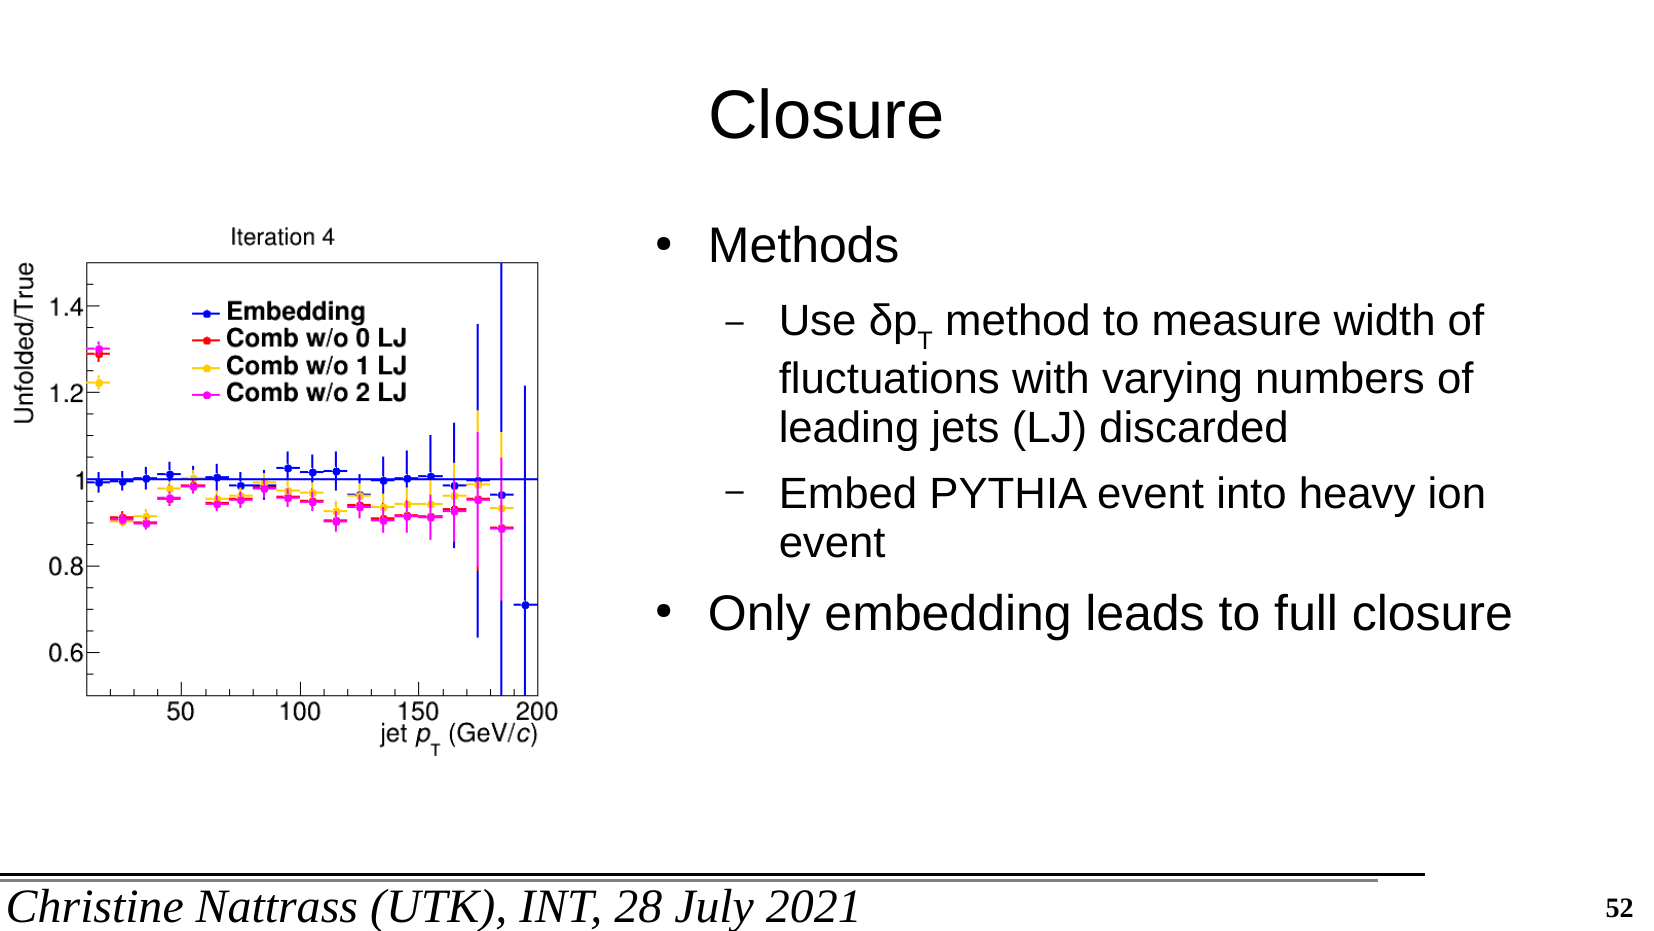

# Closure
Methods
Use δpT method to measure width of fluctuations with varying numbers of leading jets (LJ) discarded
Embed PYTHIA event into heavy ion event
Only embedding leads to full closure